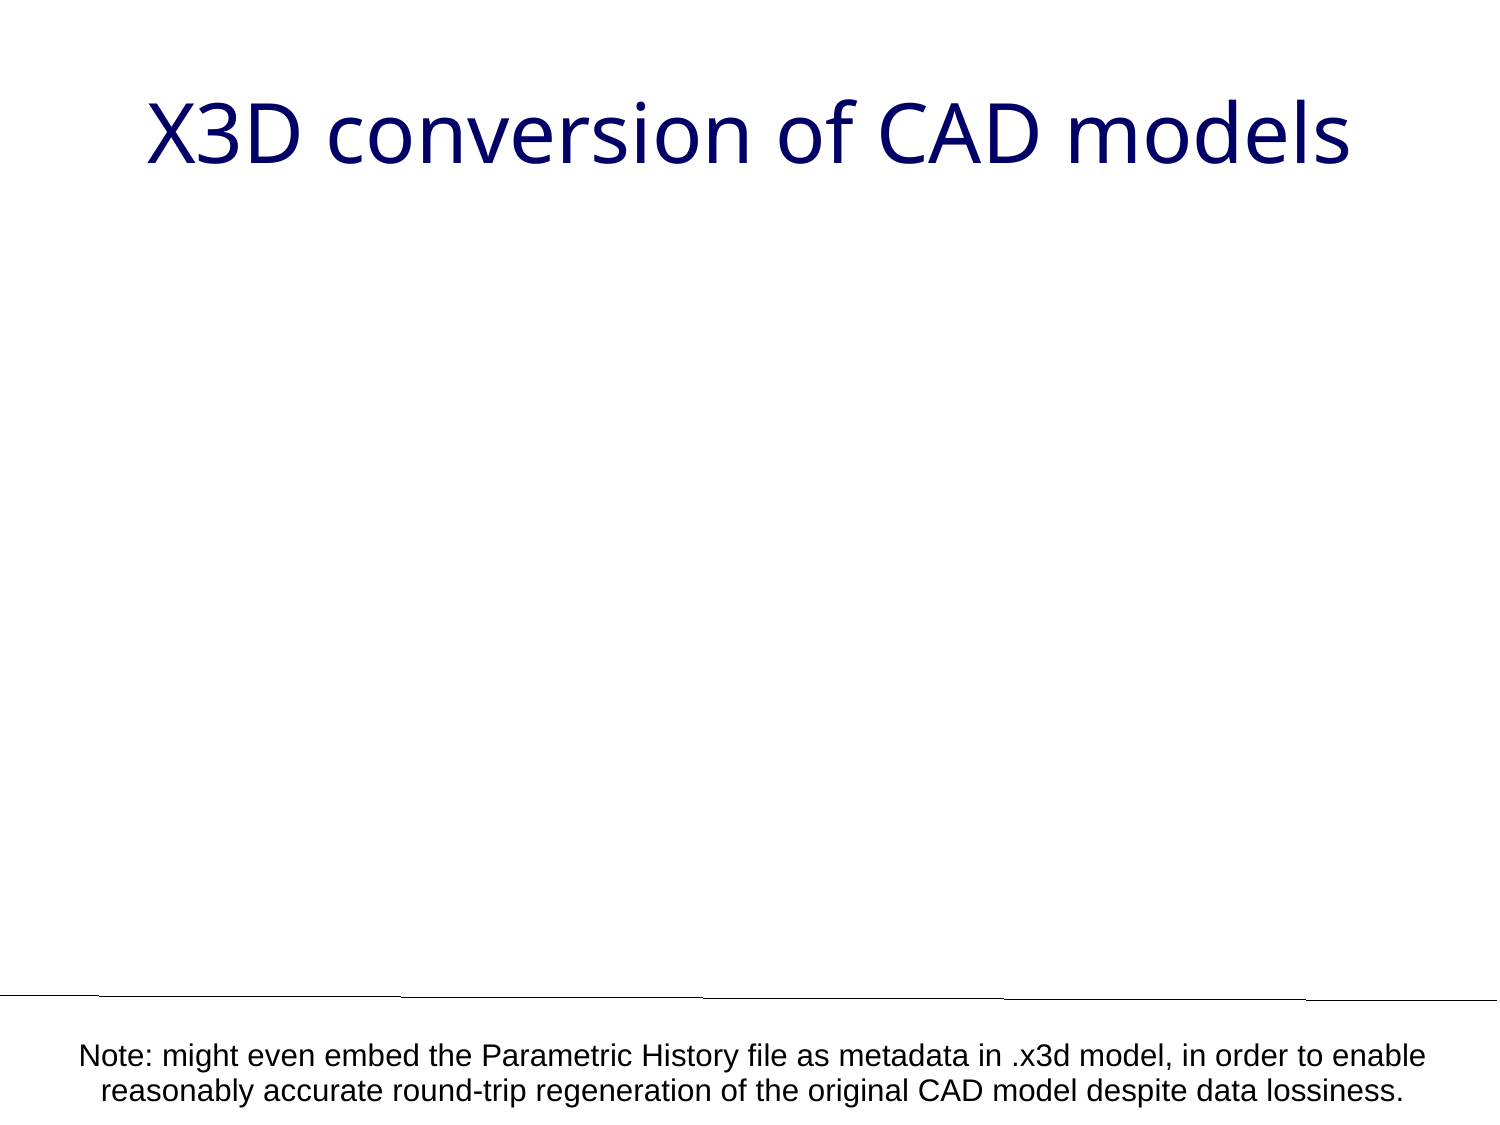

# X3D conversion of CAD models
Note: might even embed the Parametric History file as metadata in .x3d model, in order to enable reasonably accurate round-trip regeneration of the original CAD model despite data lossiness.